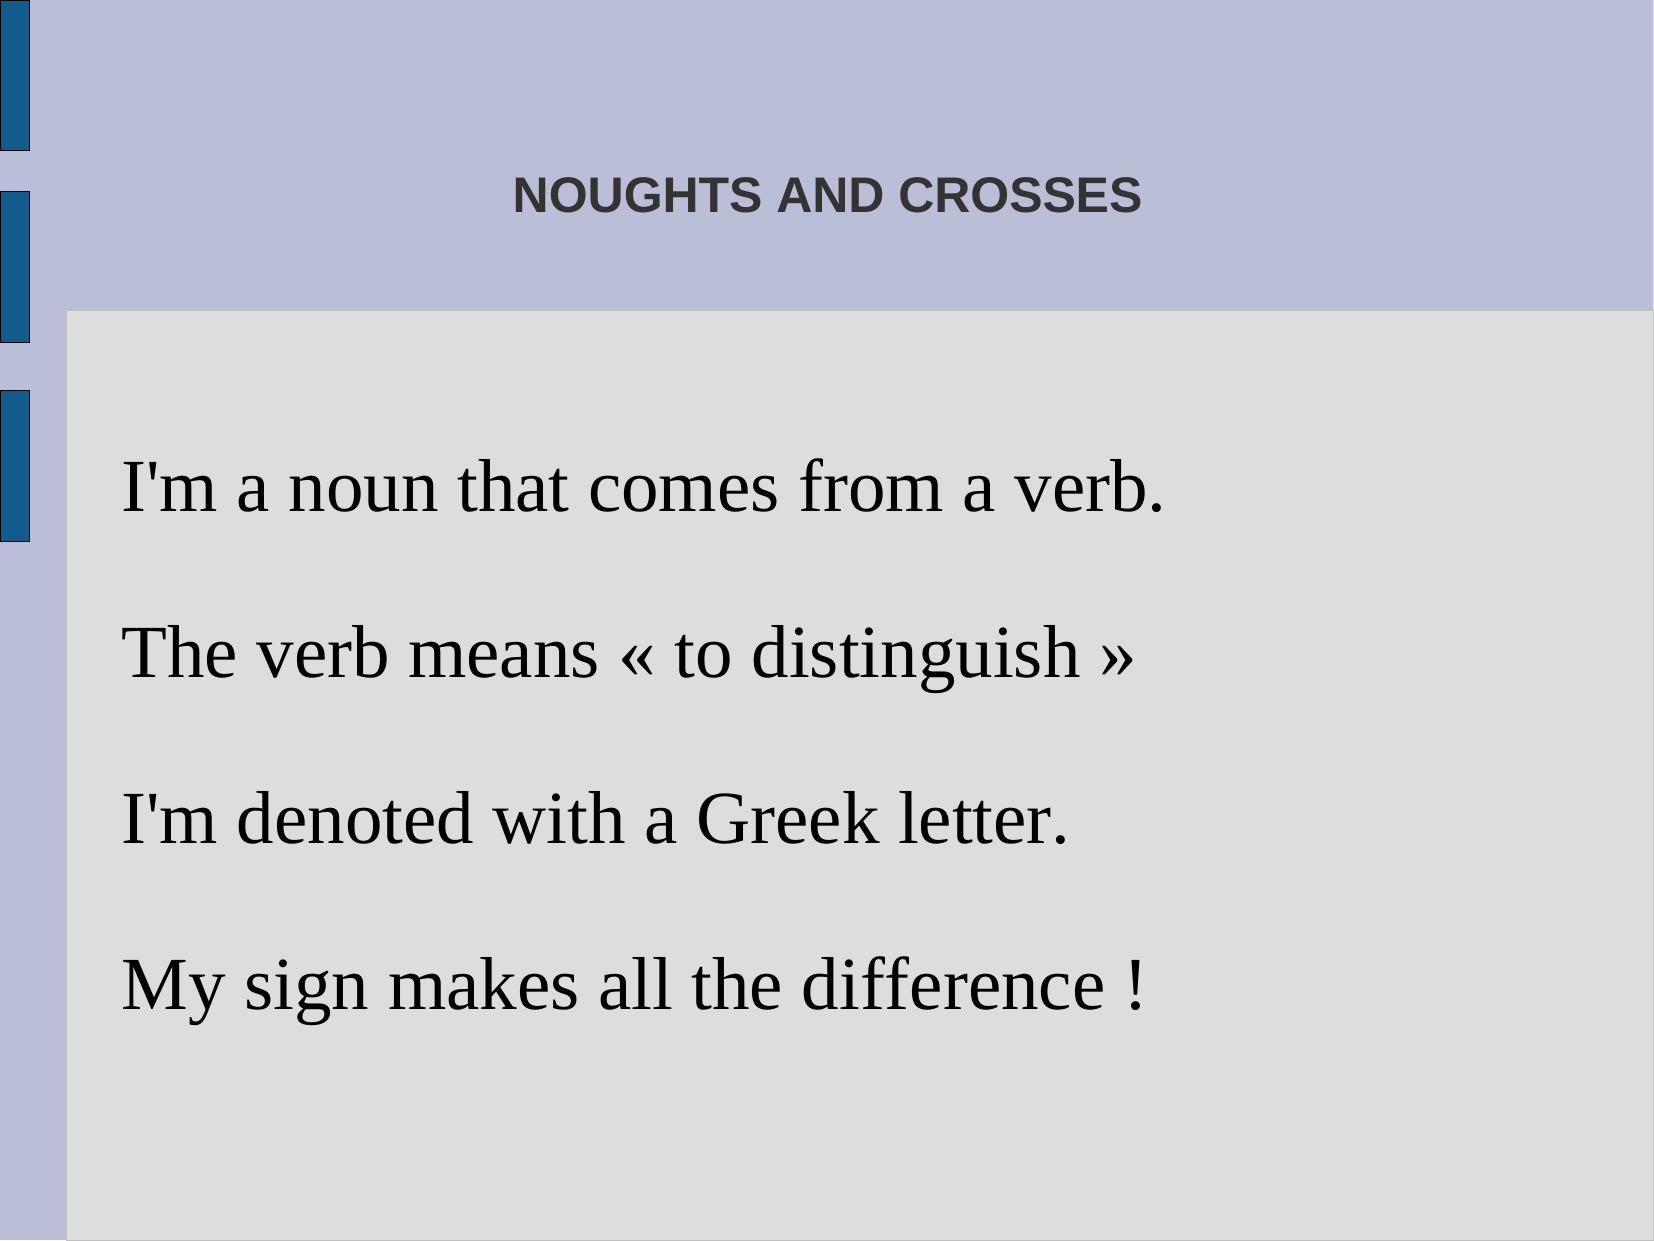

# NOUGHTS AND CROSSES
I'm a noun that comes from a verb.
The verb means « to distinguish »
I'm denoted with a Greek letter.
My sign makes all the difference !